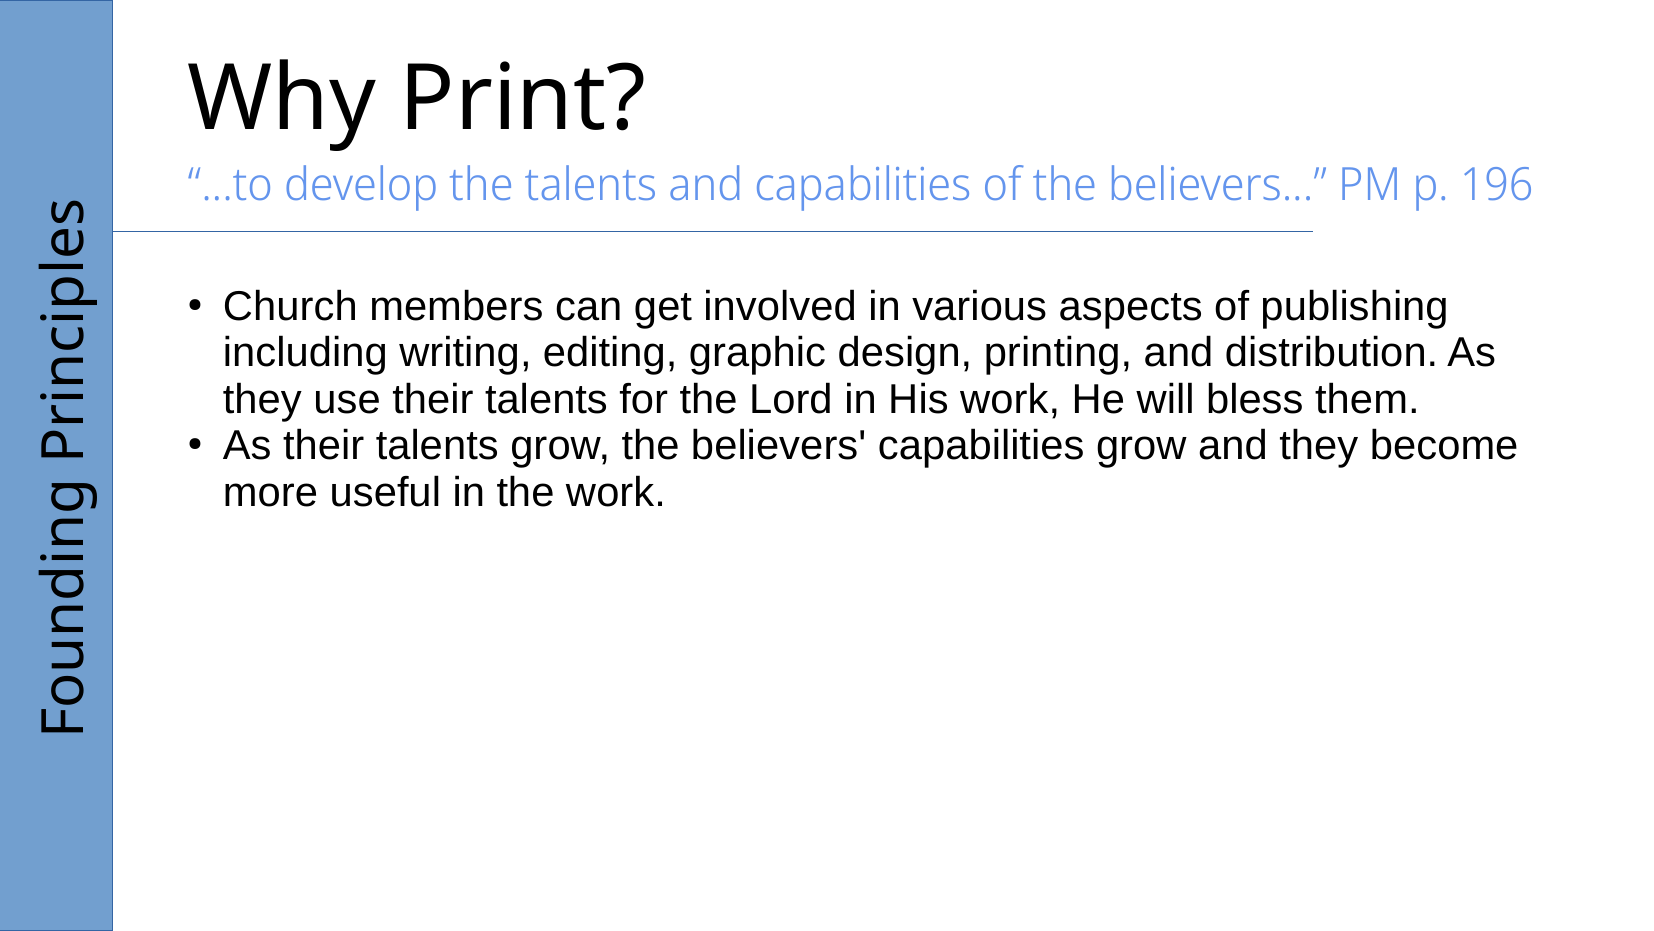

# Why Print?
“...to develop the talents and capabilities of the believers...” PM p. 196
Church members can get involved in various aspects of publishing including writing, editing, graphic design, printing, and distribution. As they use their talents for the Lord in His work, He will bless them.
As their talents grow, the believers' capabilities grow and they become more useful in the work.
Founding Principles